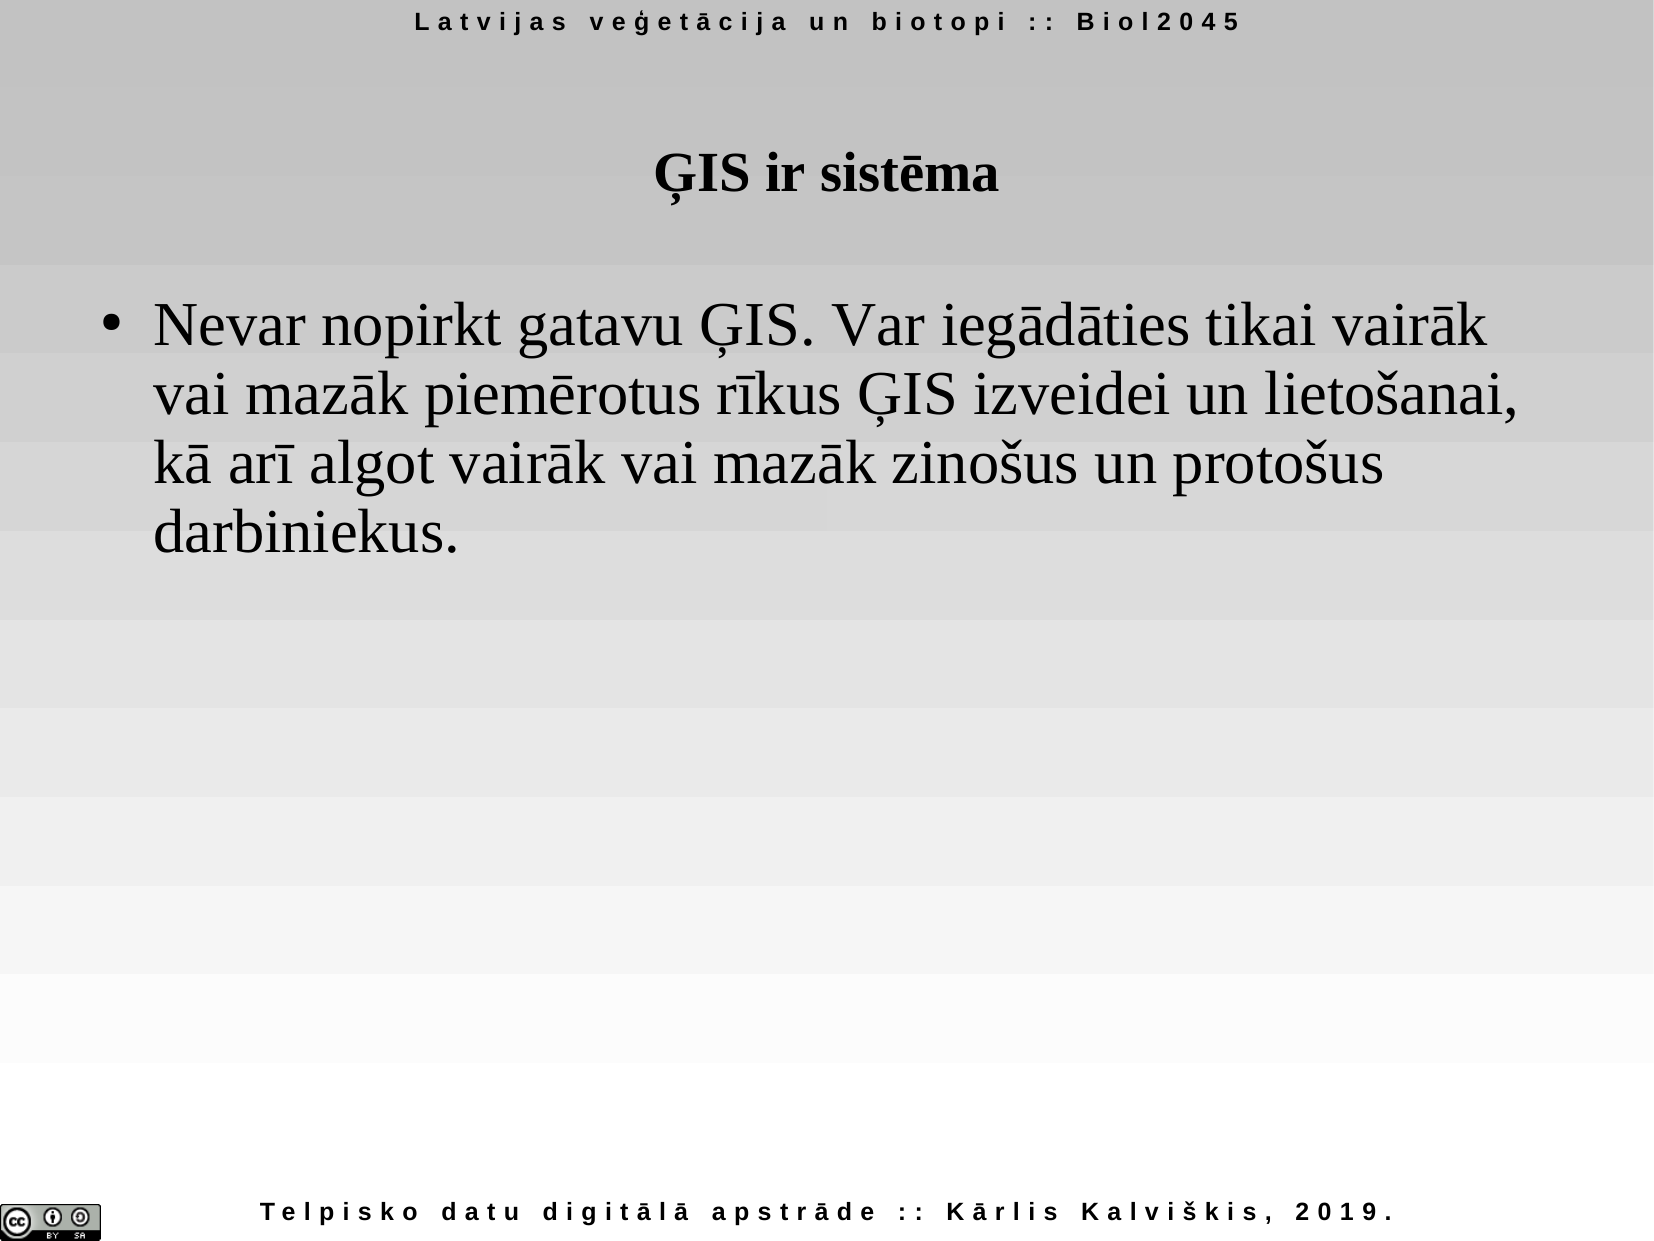

# ĢIS ir sistēma
Nevar nopirkt gatavu ĢIS. Var iegādāties tikai vairāk vai mazāk piemērotus rīkus ĢIS izveidei un lietošanai, kā arī algot vairāk vai mazāk zinošus un protošus darbiniekus.